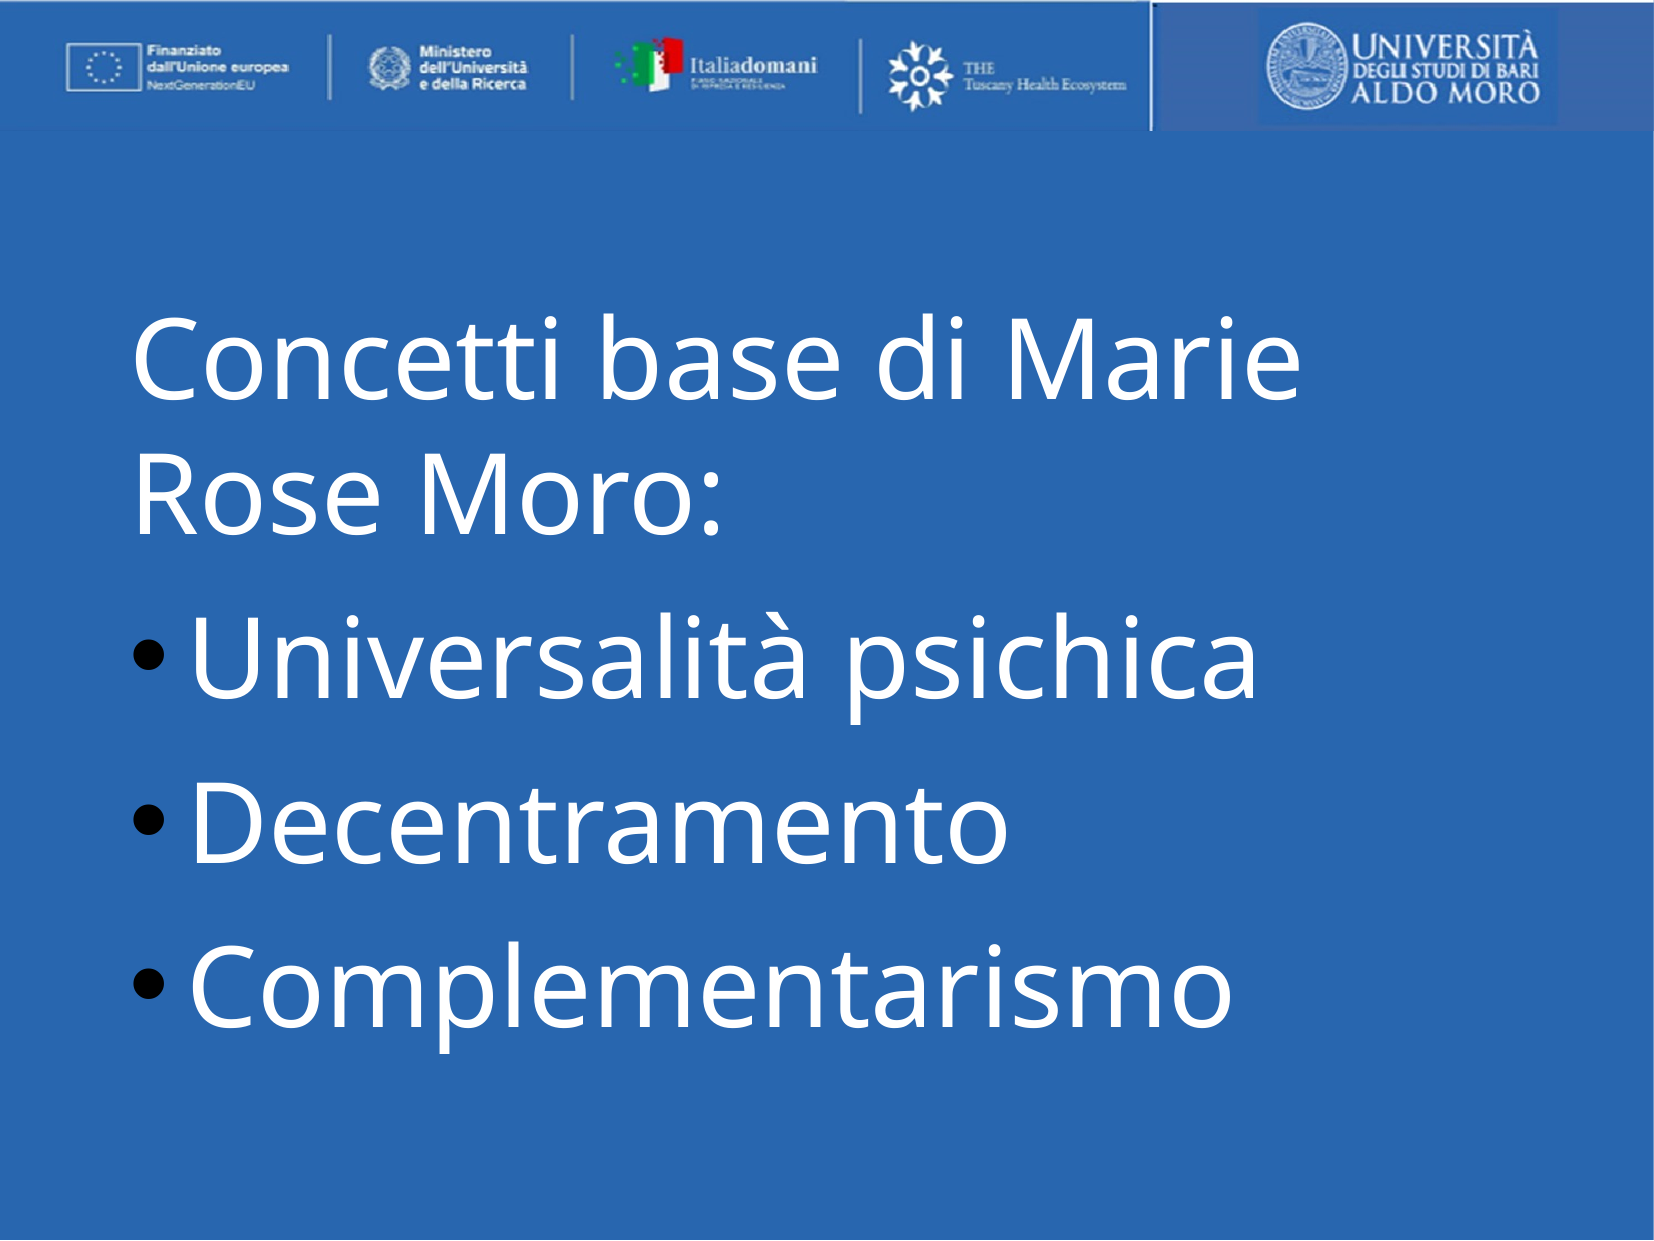

# Concetti base di Marie Rose Moro:
Universalità psichica
Decentramento
Complementarismo